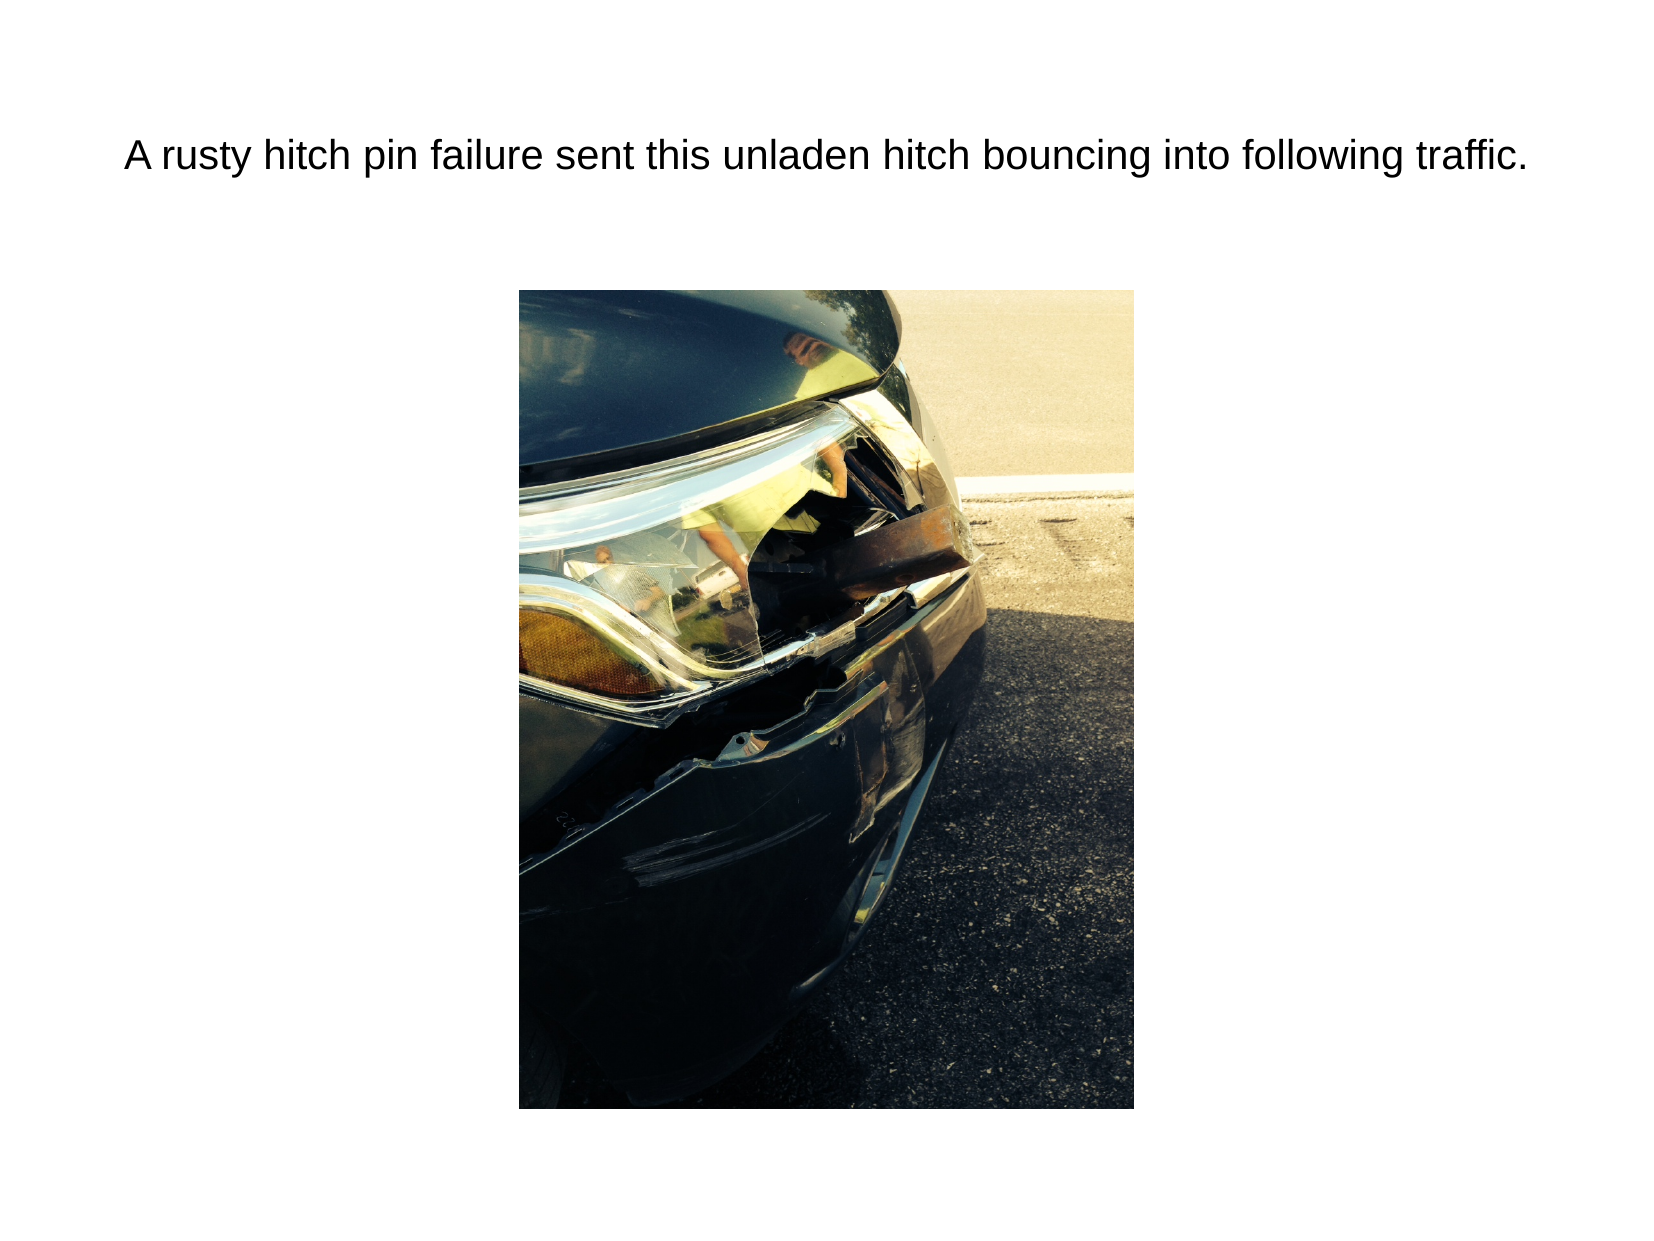

# A rusty hitch pin failure sent this unladen hitch bouncing into following traffic.